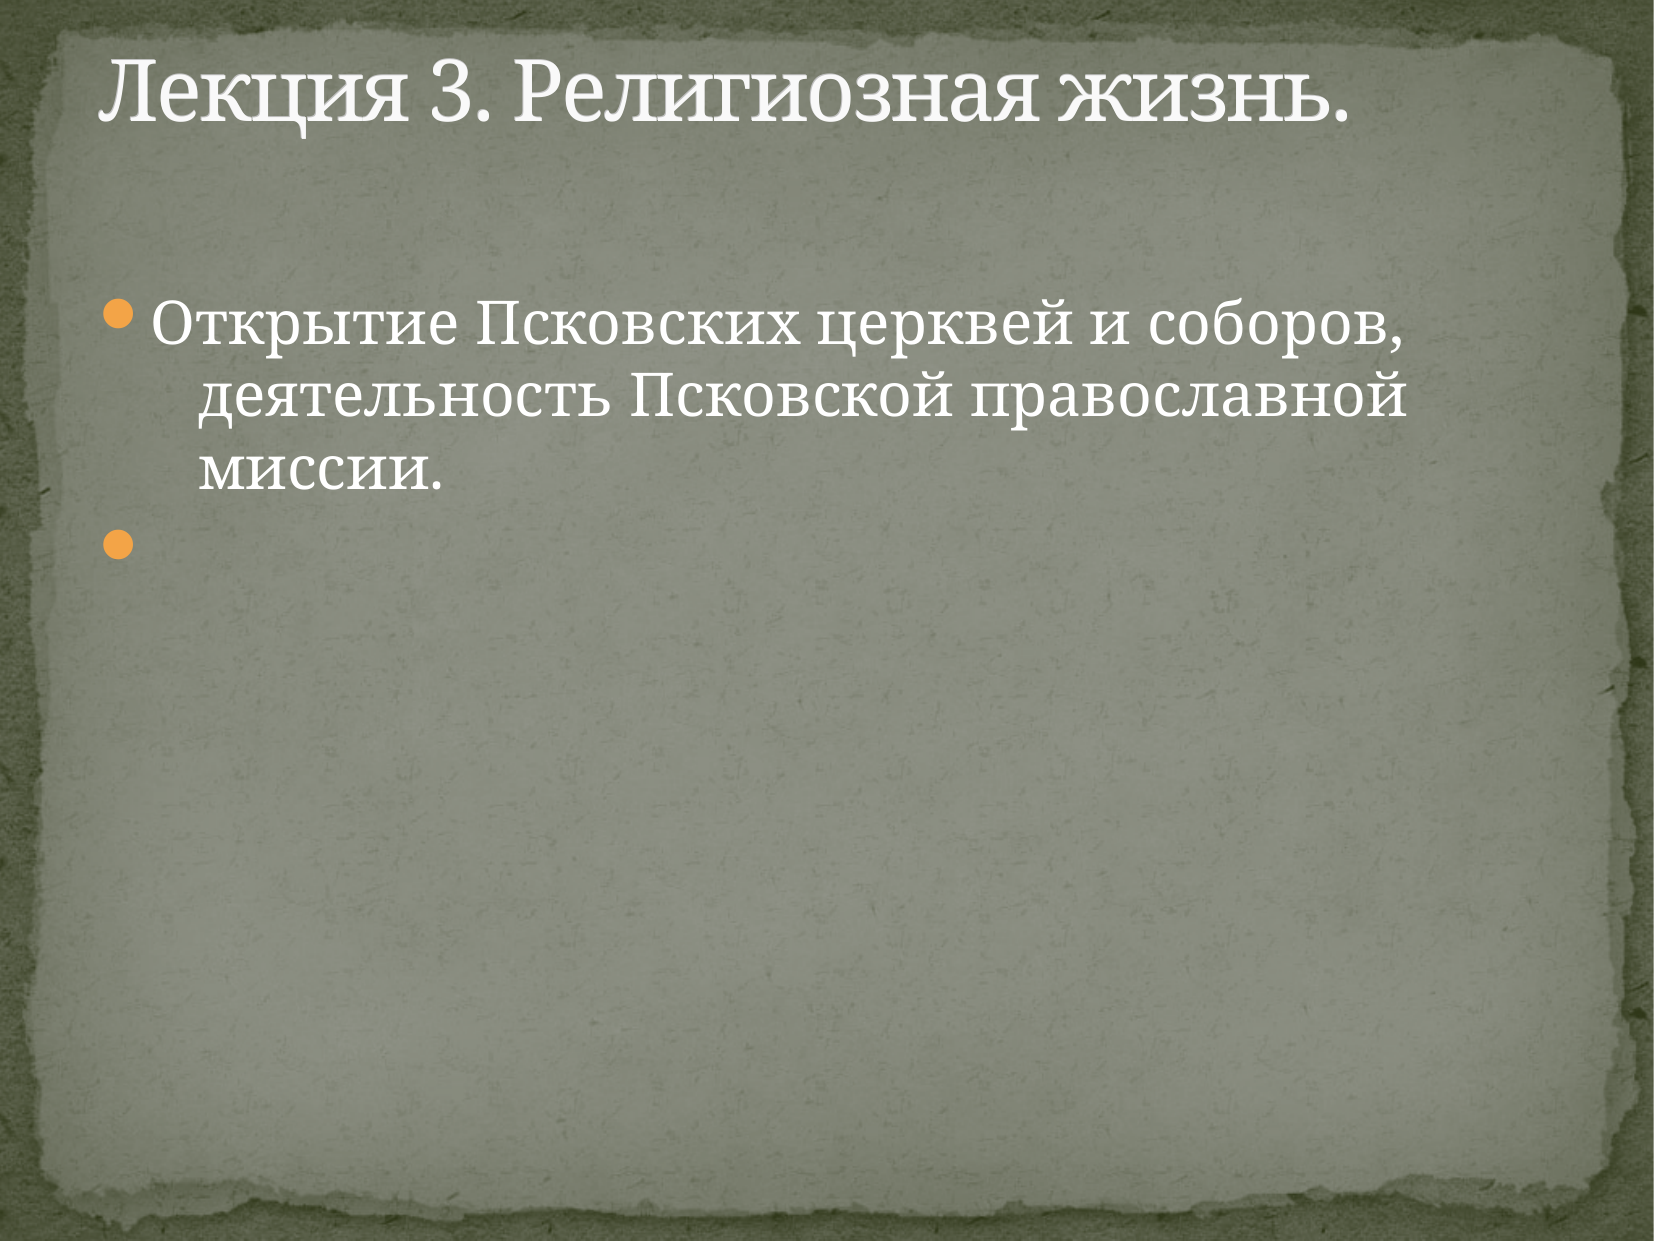

Лекция 3. Религиозная жизнь.
# Открытие Псковских церквей и соборов, деятельность Псковской православной миссии.